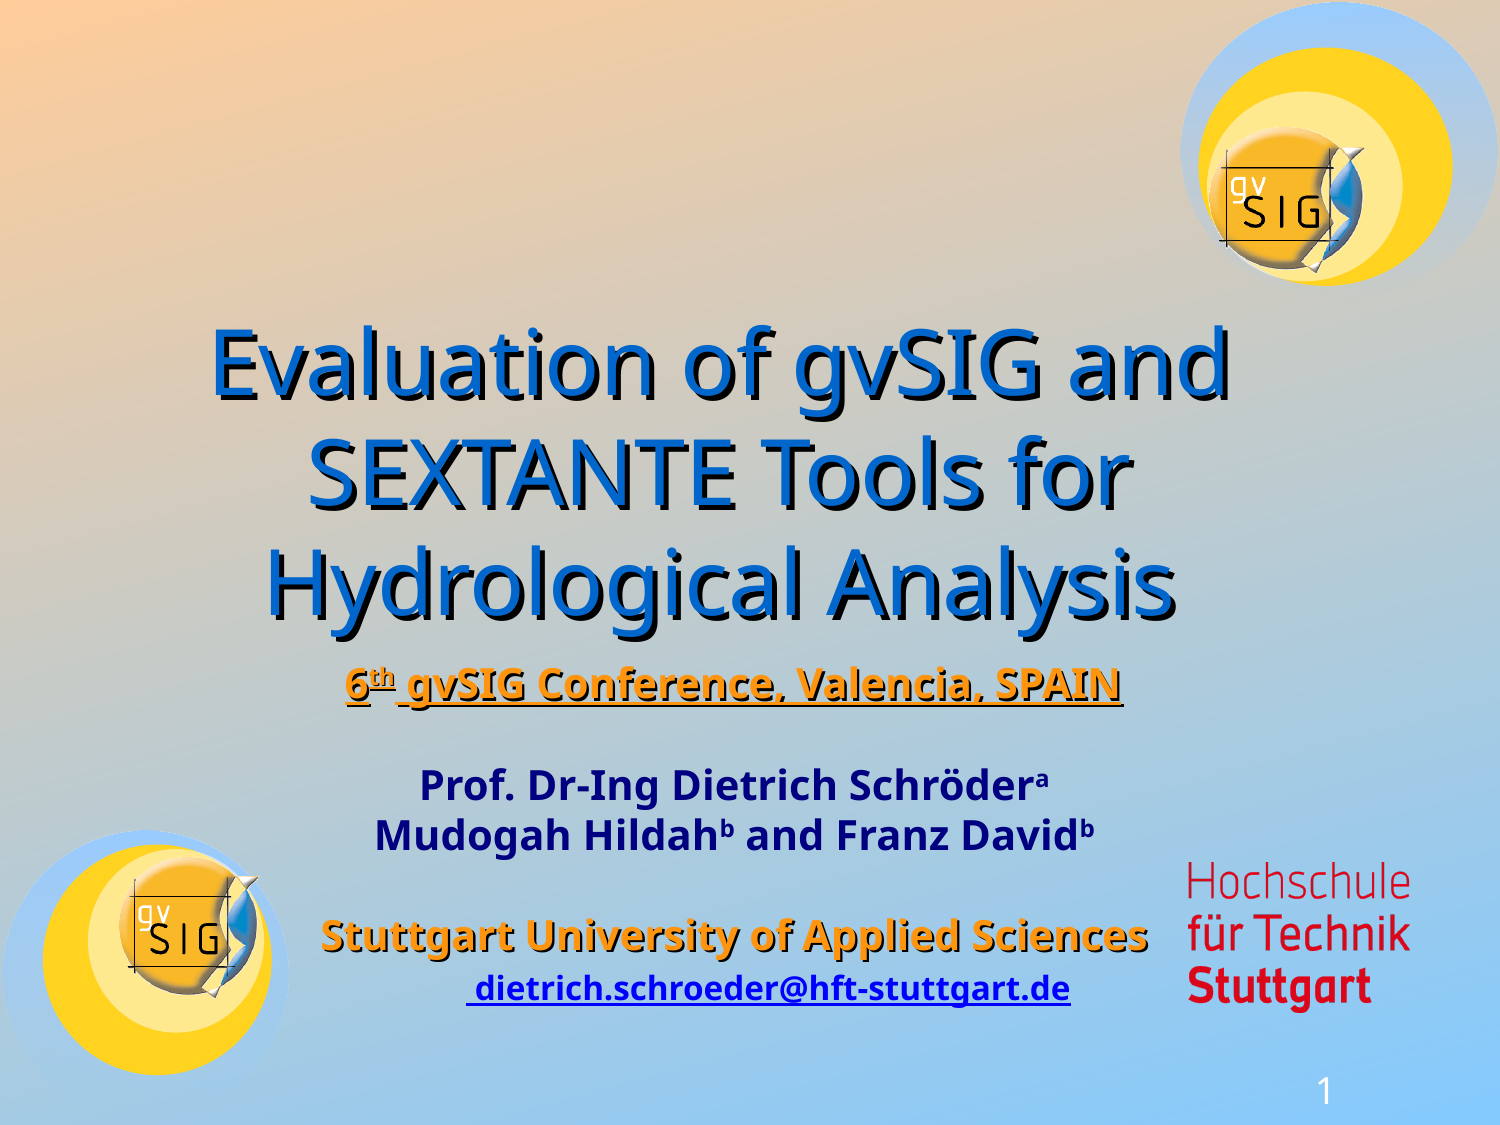

# Evaluation of gvSIG and SEXTANTE Tools for Hydrological Analysis
6th gvSIG Conference, Valencia, SPAIN
Prof. Dr-Ing Dietrich Schrödera
Mudogah Hildahb and Franz Davidb
Stuttgart University of Applied Sciences
 dietrich.schroeder@hft-stuttgart.de